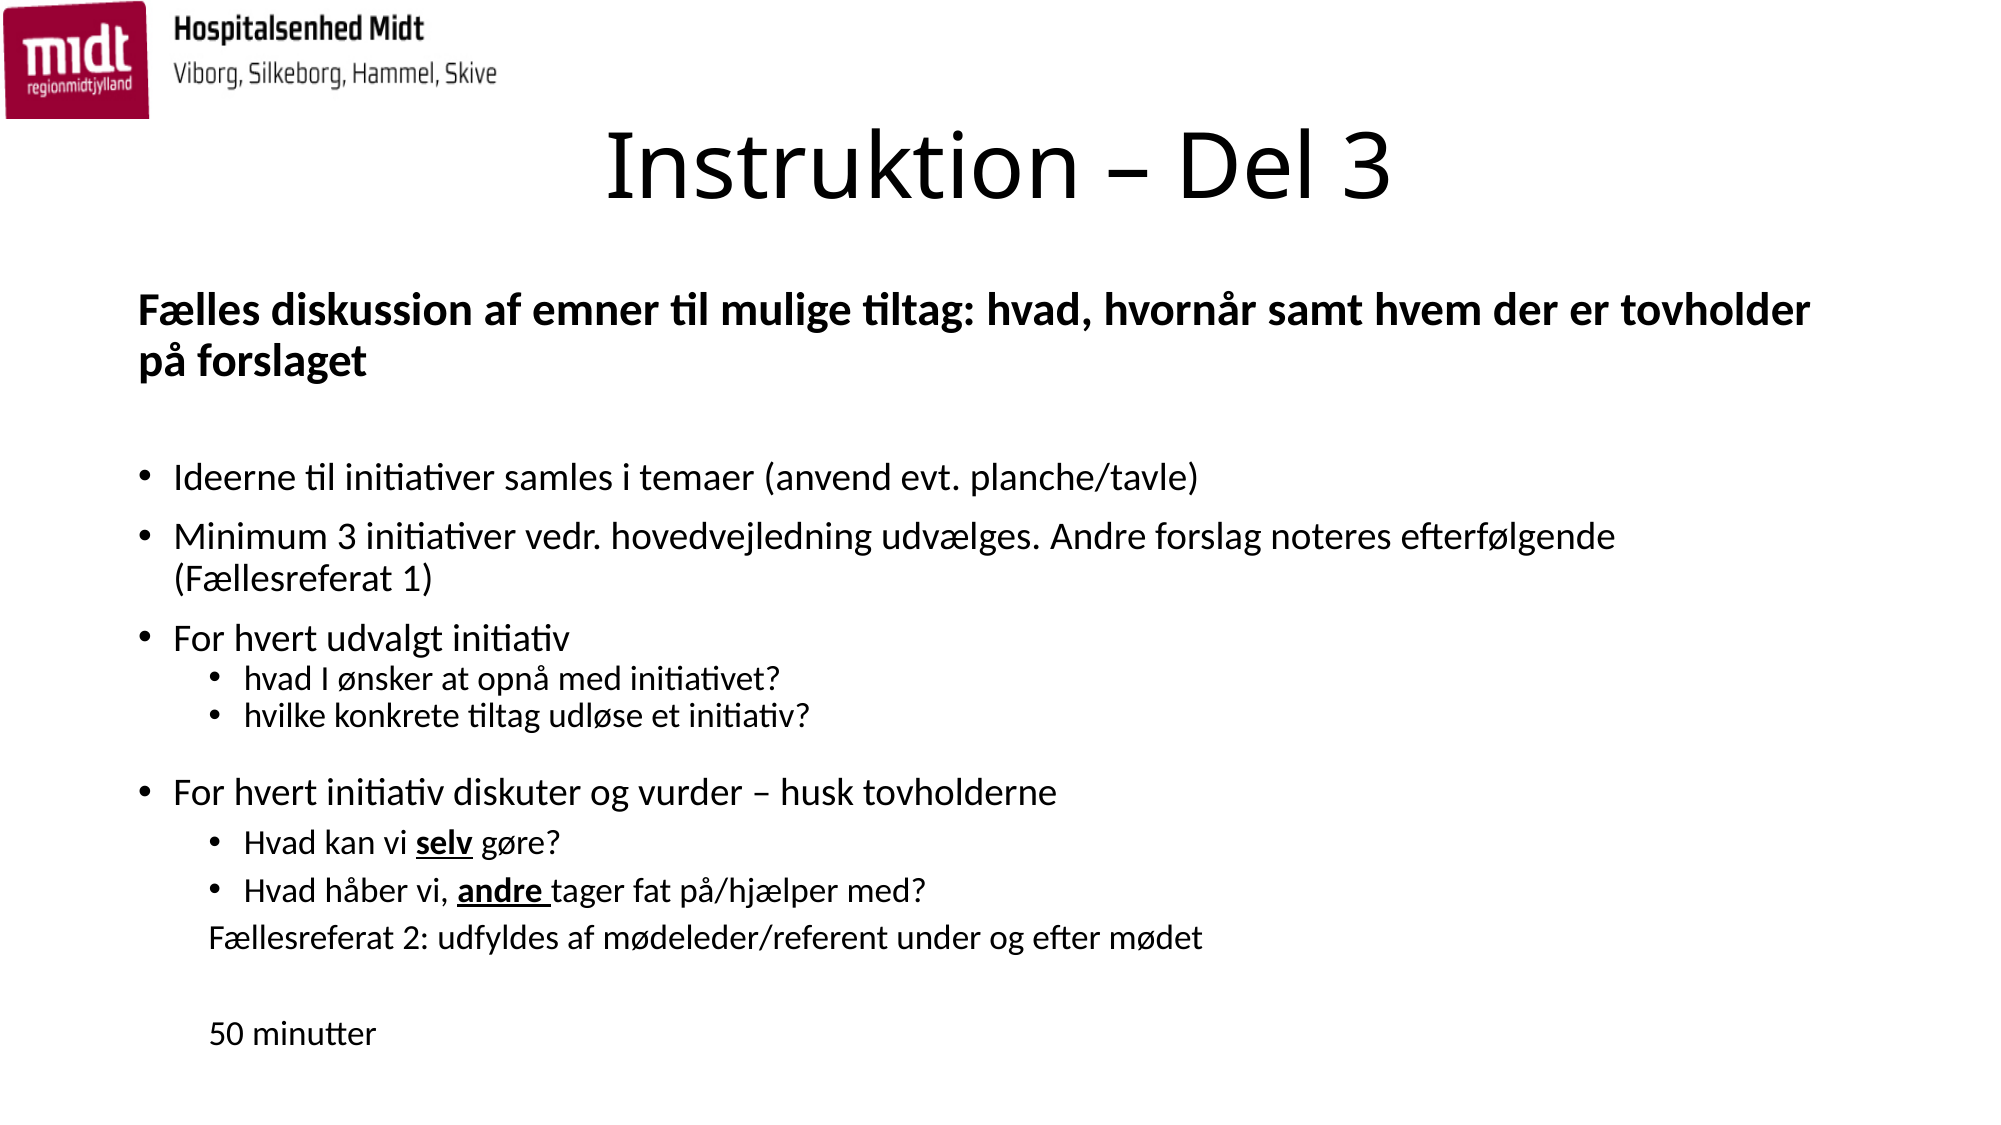

# Instruktion – Del 3
Fælles diskussion af emner til mulige tiltag: hvad, hvornår samt hvem der er tovholder på forslaget
Ideerne til initiativer samles i temaer (anvend evt. planche/tavle)
Minimum 3 initiativer vedr. hovedvejledning udvælges. Andre forslag noteres efterfølgende (Fællesreferat 1)
For hvert udvalgt initiativ
hvad I ønsker at opnå med initiativet?
hvilke konkrete tiltag udløse et initiativ?
For hvert initiativ diskuter og vurder – husk tovholderne
Hvad kan vi selv gøre?
Hvad håber vi, andre tager fat på/hjælper med?
Fællesreferat 2: udfyldes af mødeleder/referent under og efter mødet
					50 minutter